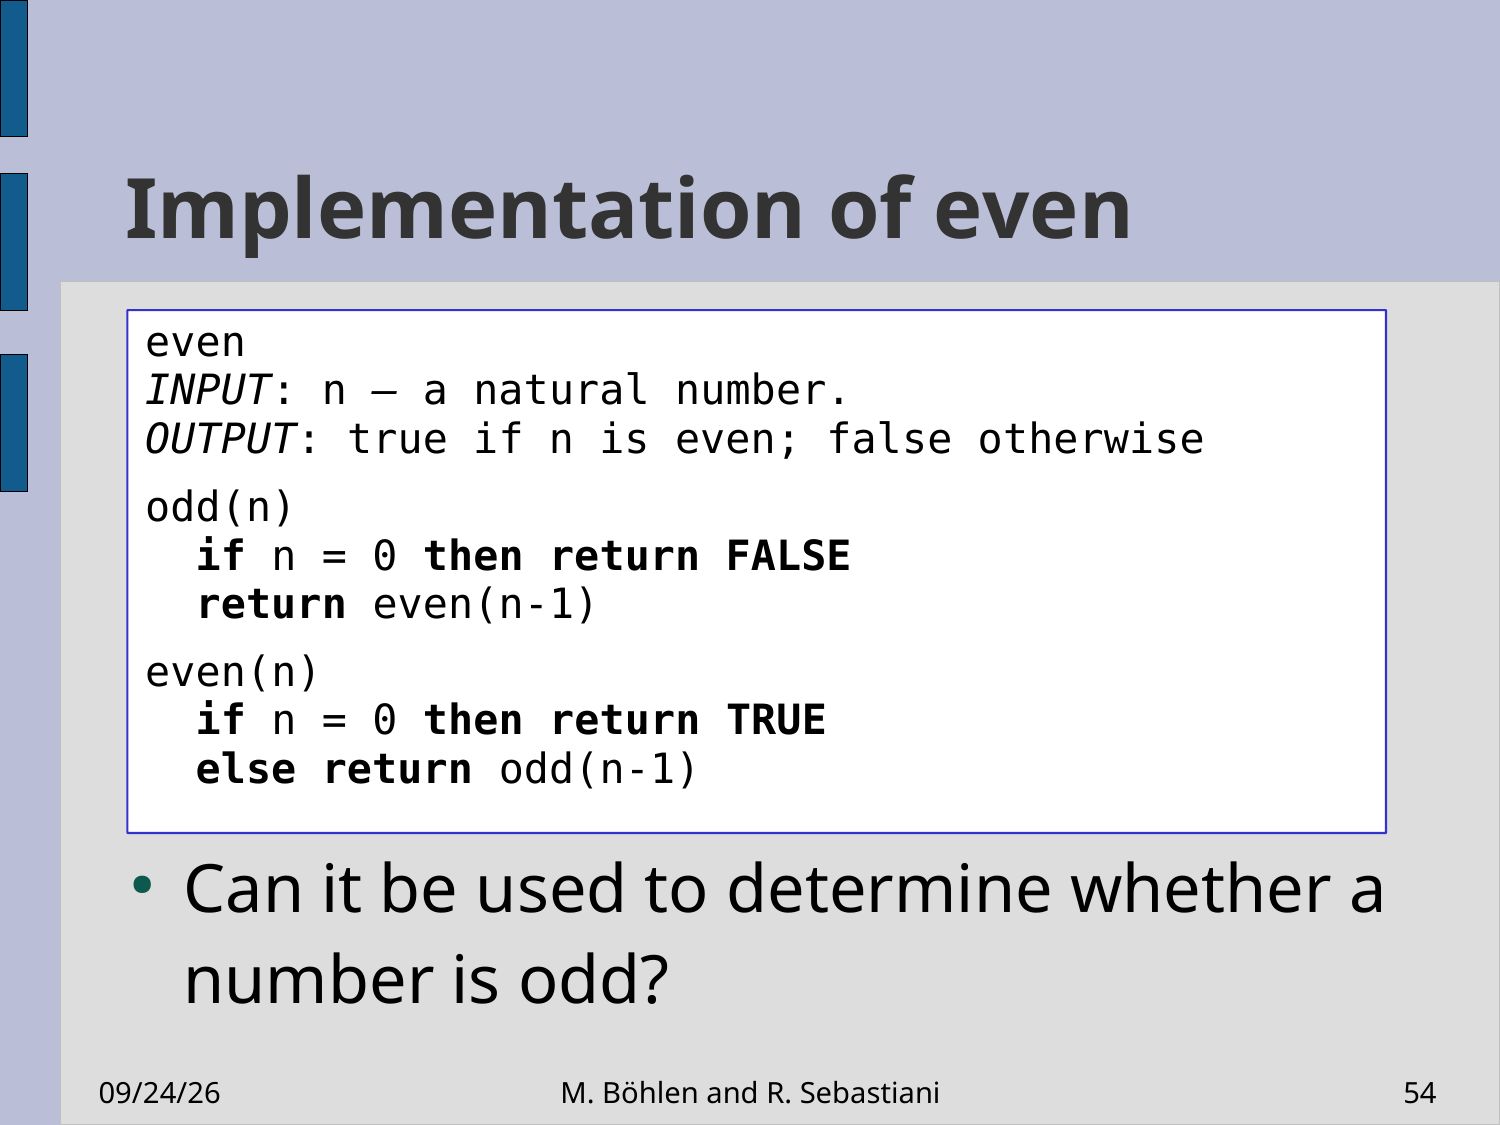

# Implementation of even
even
INPUT: n – a natural number.
OUTPUT: true if n is even; false otherwise
odd(n)
 if n = 0 then return FALSE
 return even(n-1)
even(n)
 if n = 0 then return TRUE
 else return odd(n-1)
Can it be used to determine whether a number is odd?
M. Böhlen and R. Sebastiani
54